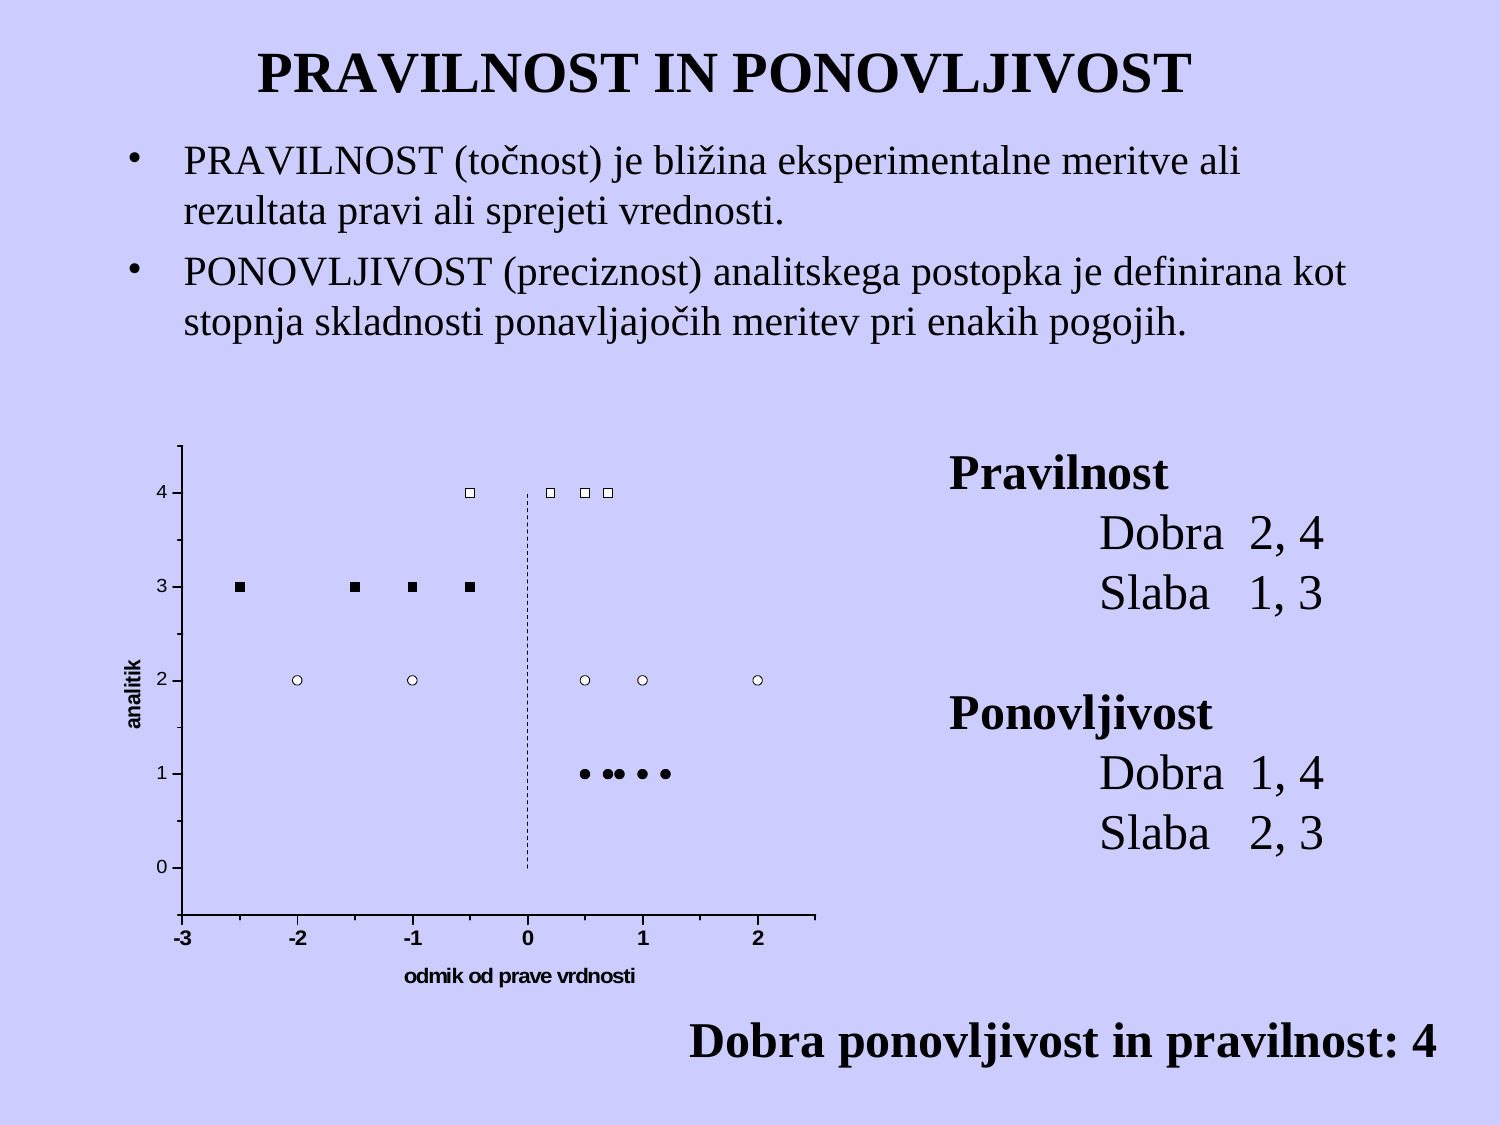

# PRAVILNOST IN PONOVLJIVOST
PRAVILNOST (točnost) je bližina eksperimentalne meritve ali rezultata pravi ali sprejeti vrednosti.
PONOVLJIVOST (preciznost) analitskega postopka je definirana kot stopnja skladnosti ponavljajočih meritev pri enakih pogojih.
Pravilnost
	Dobra	2, 4
	Slaba 1, 3
Ponovljivost
	Dobra 1, 4
	Slaba	2, 3
Dobra ponovljivost in pravilnost: 4